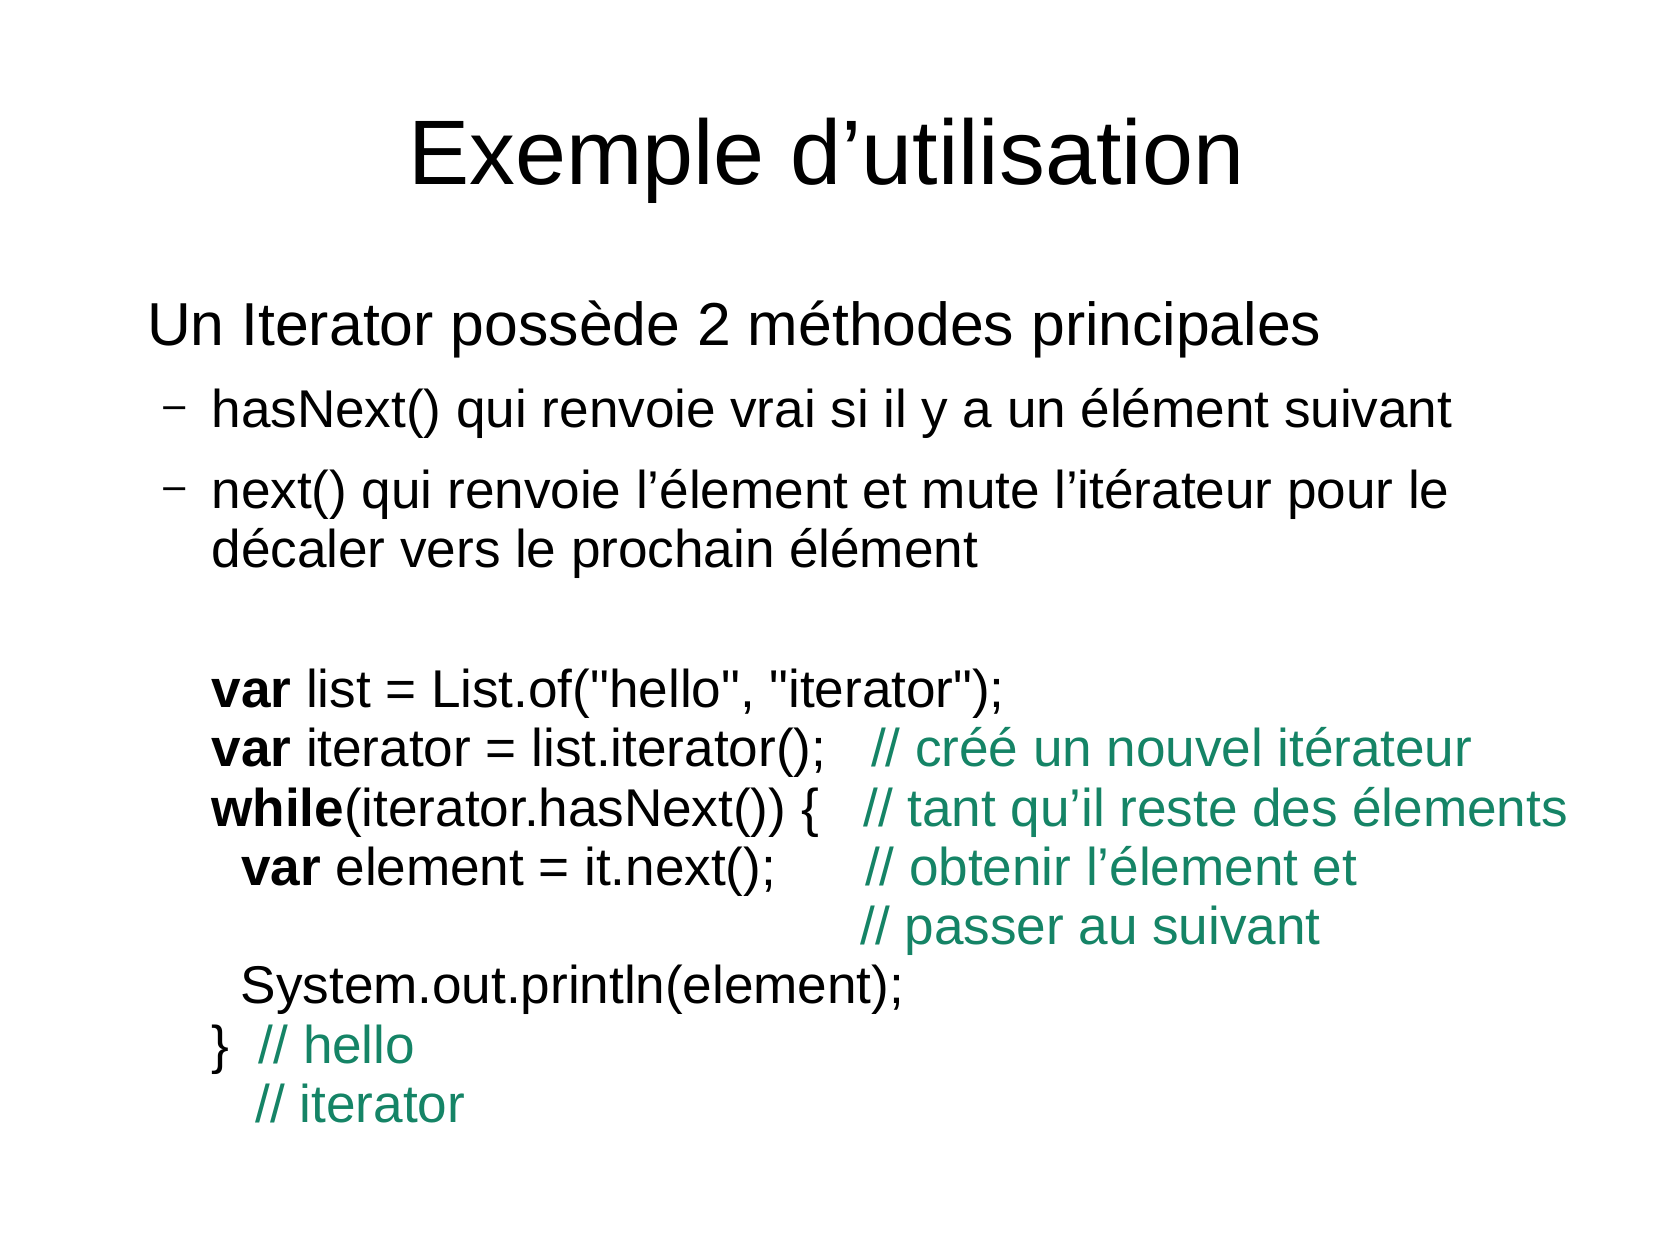

# Exemple d’utilisation
Un Iterator possède 2 méthodes principales
hasNext() qui renvoie vrai si il y a un élément suivant
next() qui renvoie l’élement et mute l’itérateur pour le décaler vers le prochain élément
var list = List.of("hello", "iterator");
var iterator = list.iterator(); // créé un nouvel itérateur
while(iterator.hasNext()) { // tant qu’il reste des élements
 var element = it.next(); // obtenir l’élement et
 // passer au suivant
 System.out.println(element);
} // hello
 // iterator